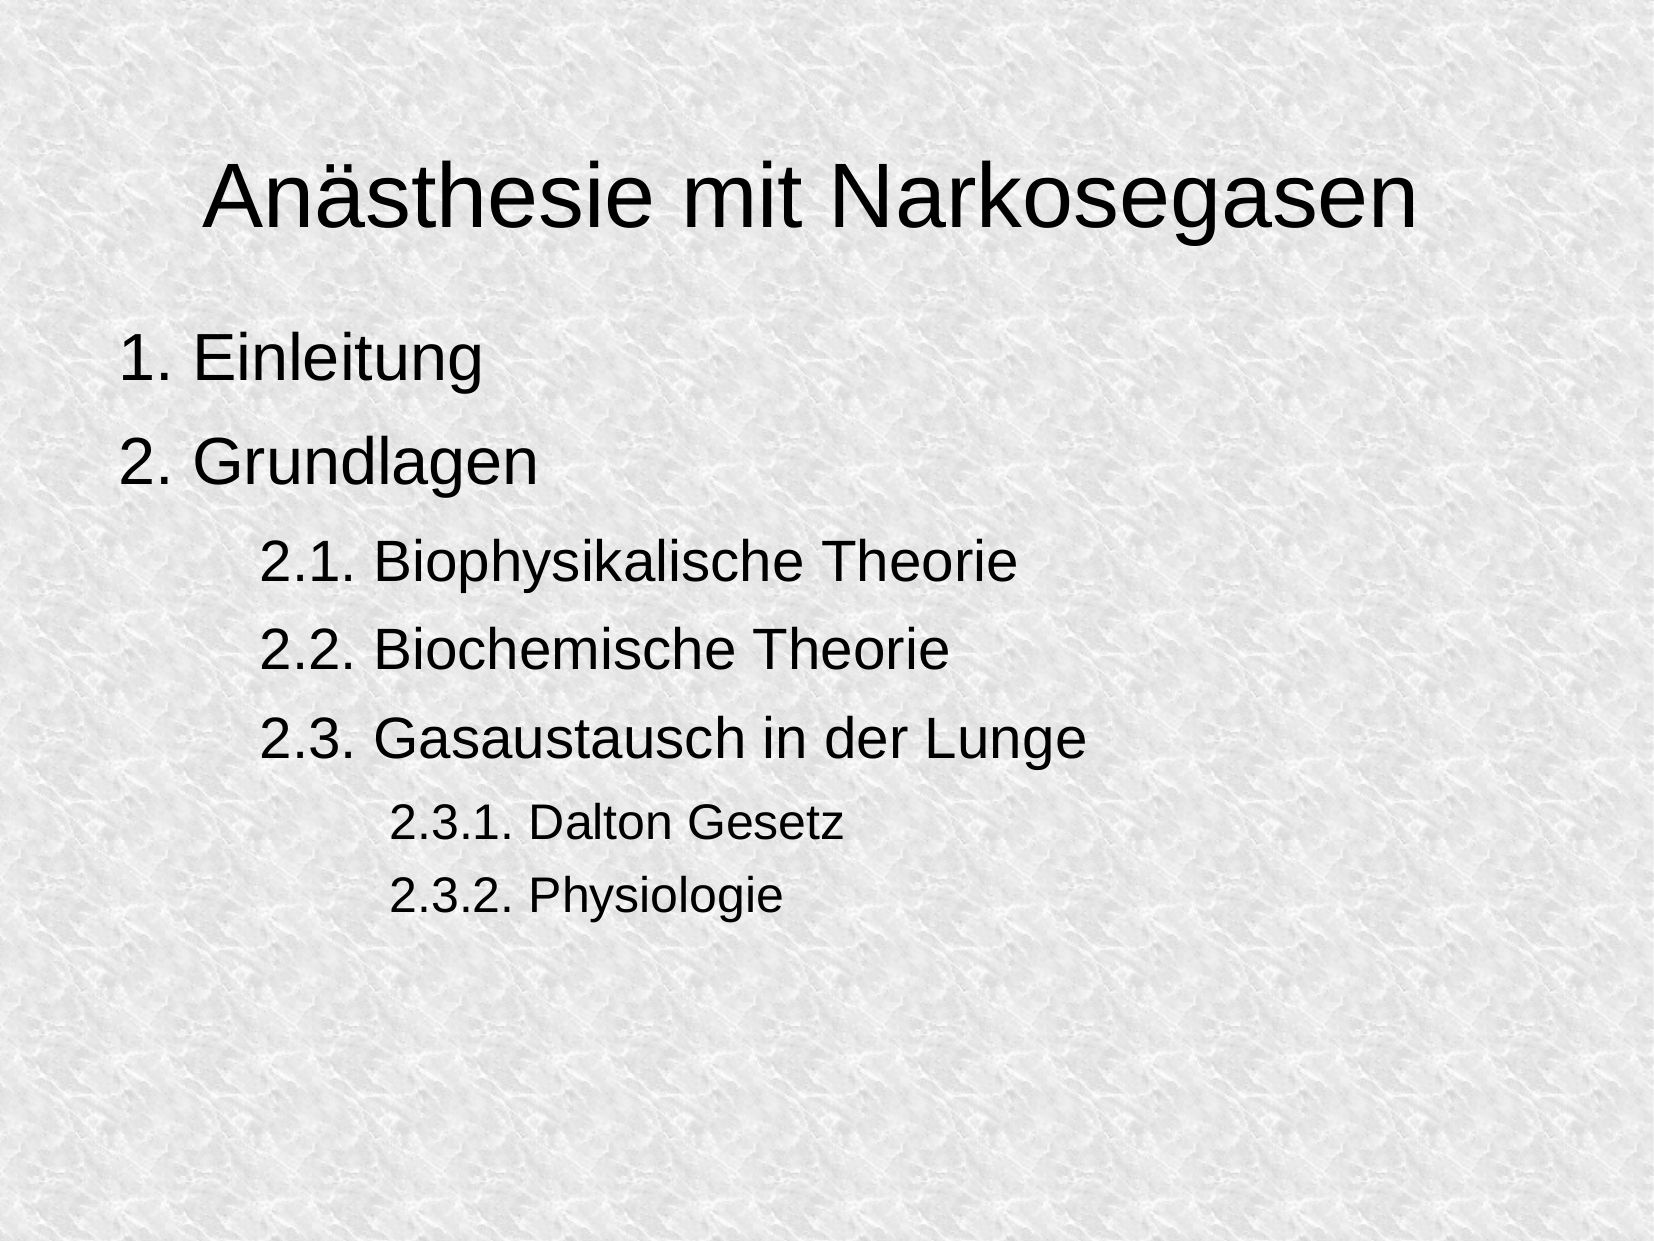

# Anästhesie mit Narkosegasen
 Einleitung
 Grundlagen
 Biophysikalische Theorie
 Biochemische Theorie
 Gasaustausch in der Lunge
 Dalton Gesetz
 Physiologie